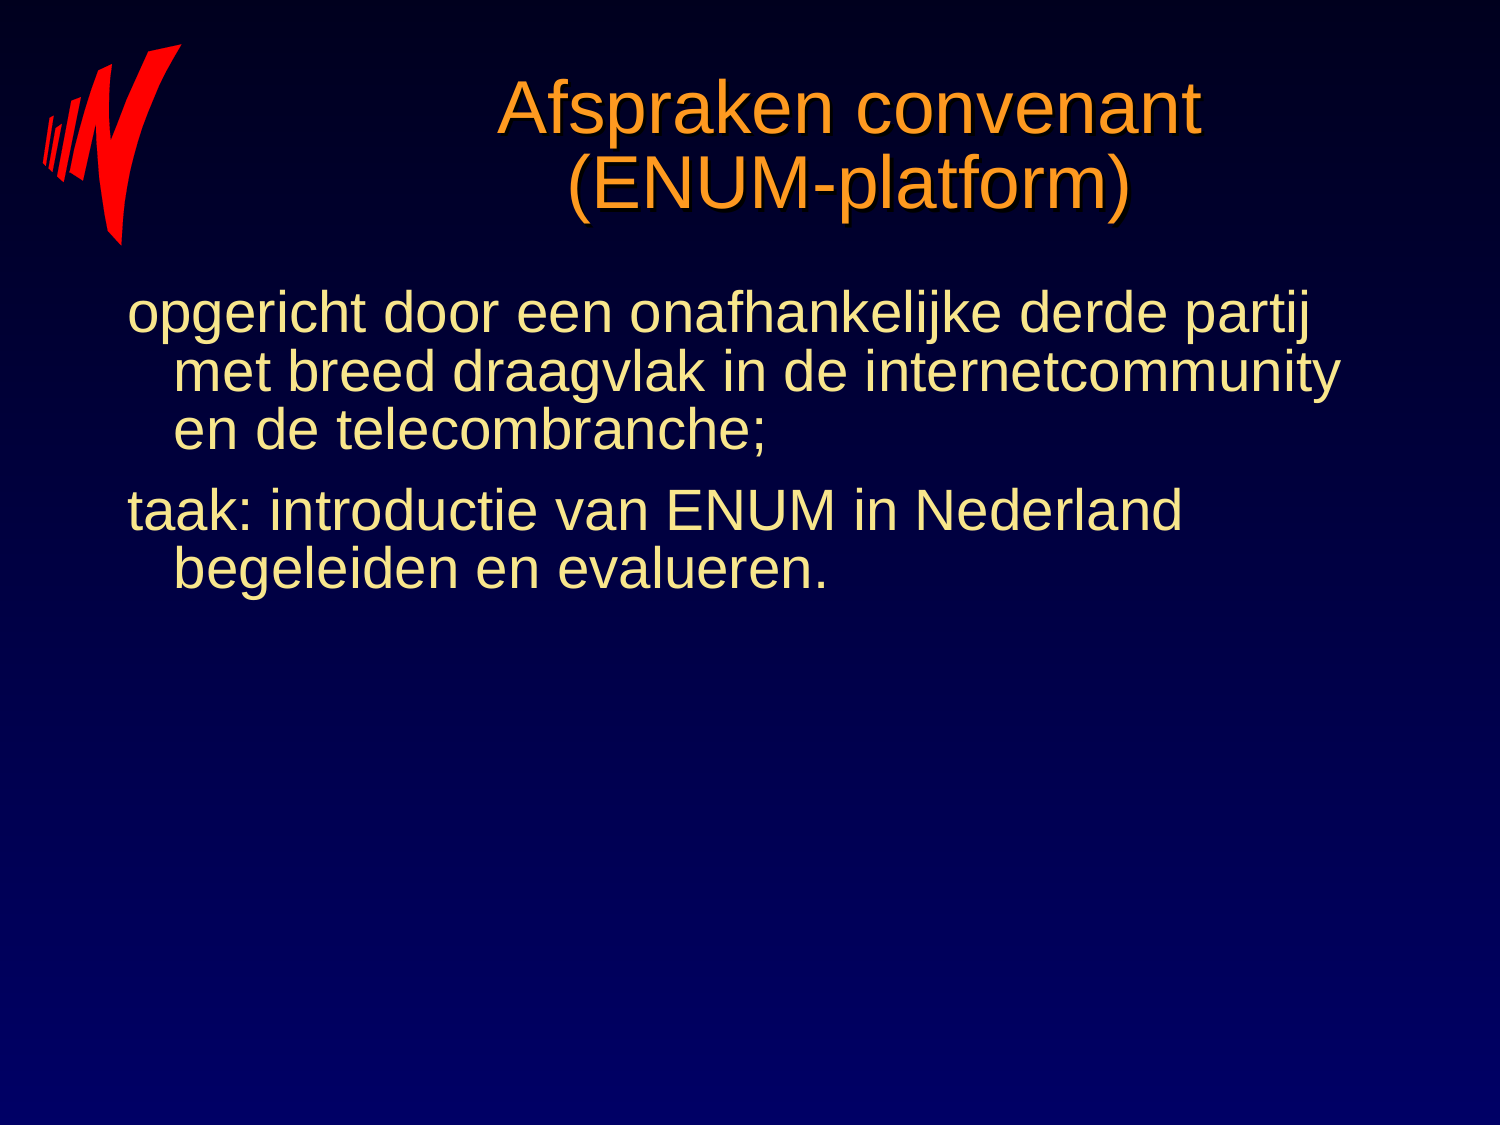

# Afspraken convenant (ENUM-platform)
opgericht door een onafhankelijke derde partij met breed draagvlak in de internetcommunity en de telecombranche;
taak: introductie van ENUM in Nederland begeleiden en evalueren.